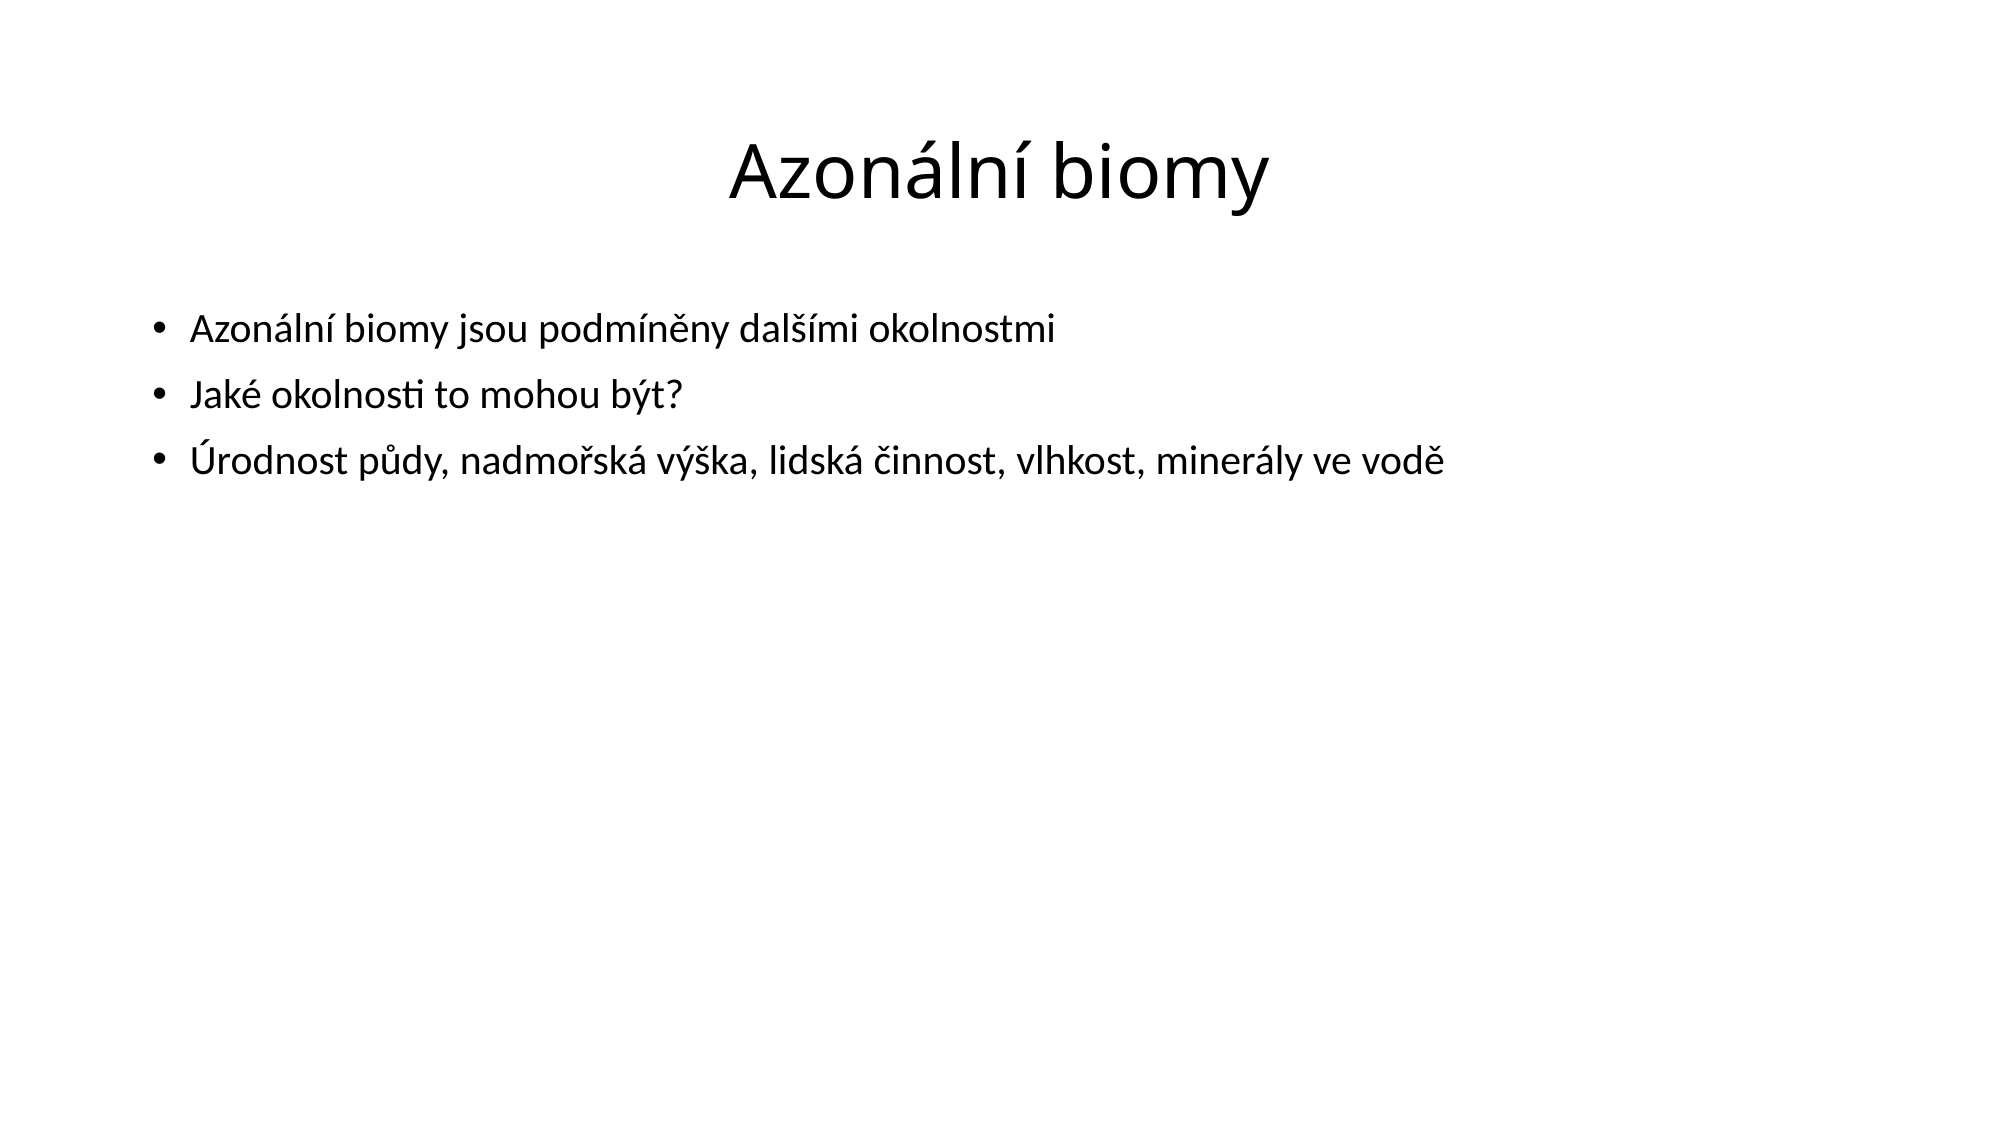

# Azonální biomy
Azonální biomy jsou podmíněny dalšími okolnostmi
Jaké okolnosti to mohou být?
Úrodnost půdy, nadmořská výška, lidská činnost, vlhkost, minerály ve vodě